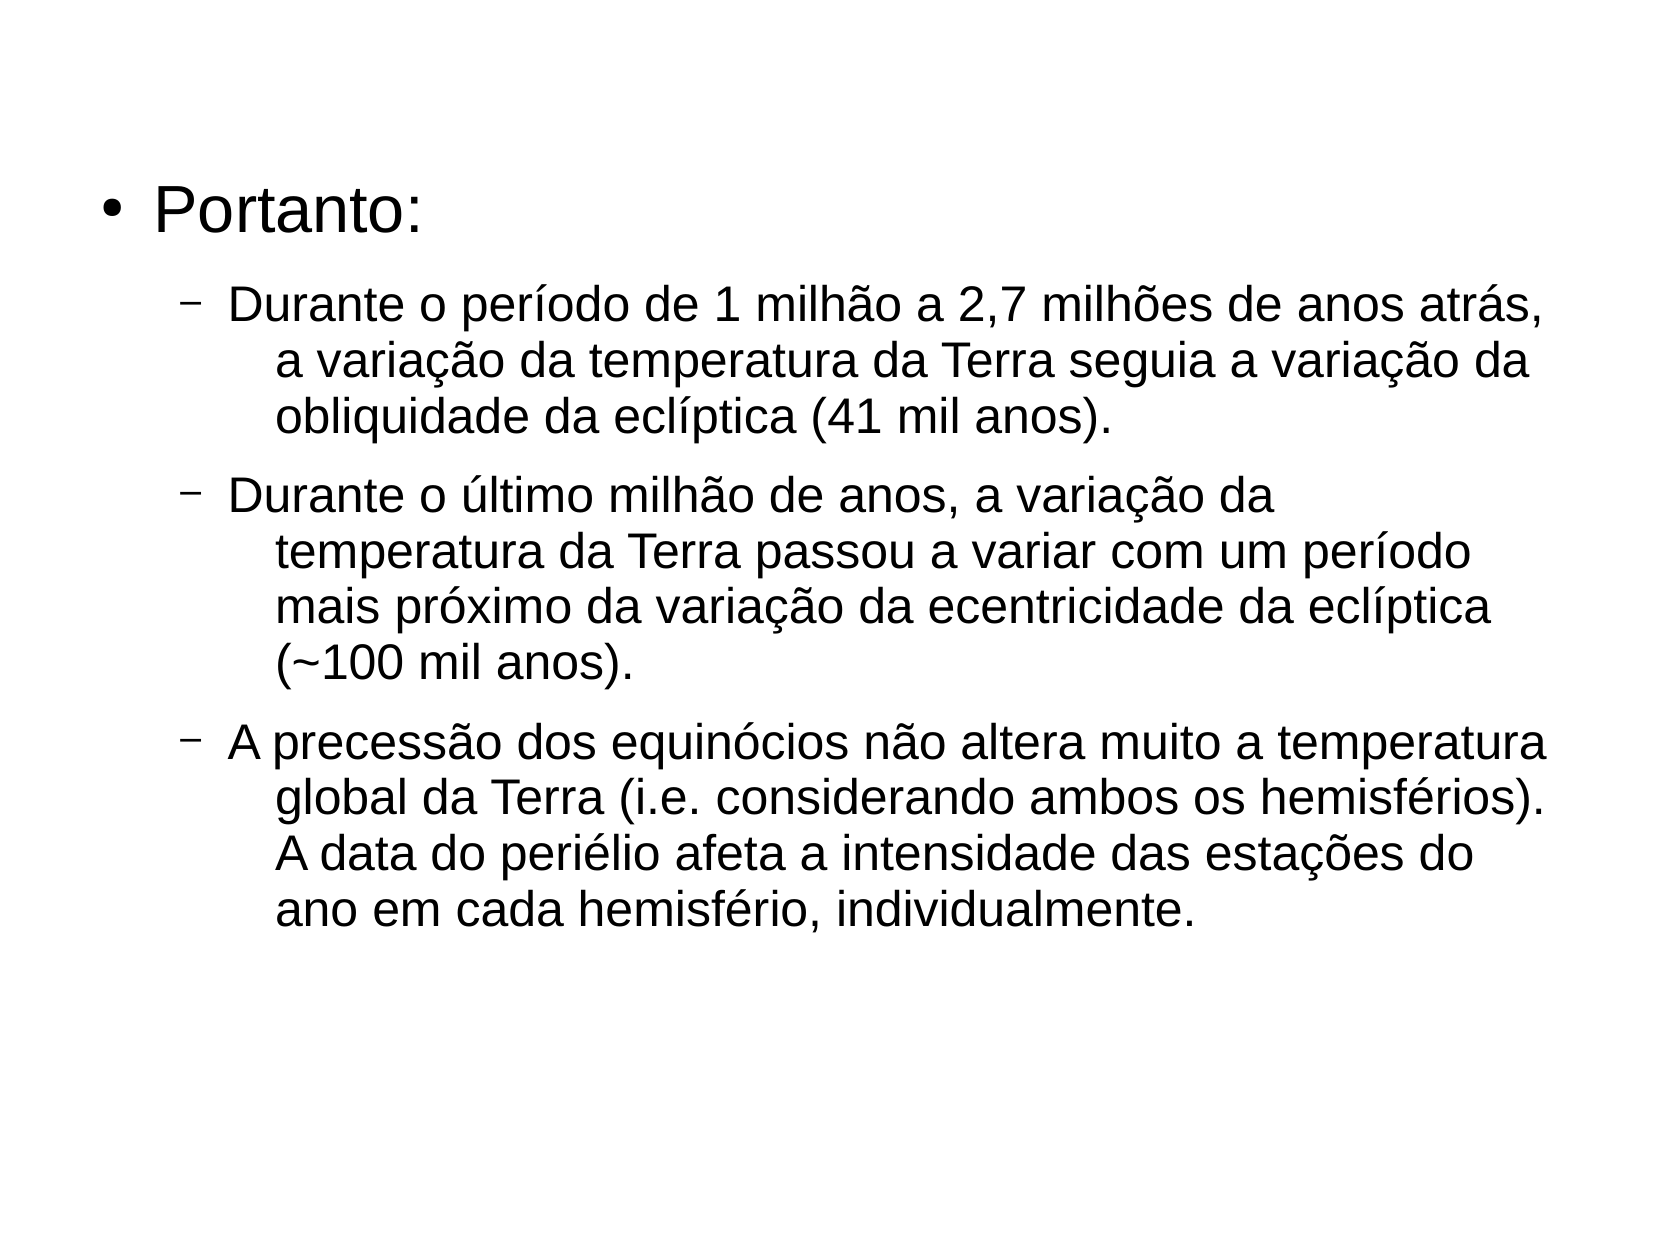

#
Portanto:
Durante o período de 1 milhão a 2,7 milhões de anos atrás, a variação da temperatura da Terra seguia a variação da obliquidade da eclíptica (41 mil anos).
Durante o último milhão de anos, a variação da temperatura da Terra passou a variar com um período mais próximo da variação da ecentricidade da eclíptica (~100 mil anos).
A precessão dos equinócios não altera muito a temperatura global da Terra (i.e. considerando ambos os hemisférios). A data do periélio afeta a intensidade das estações do ano em cada hemisfério, individualmente.